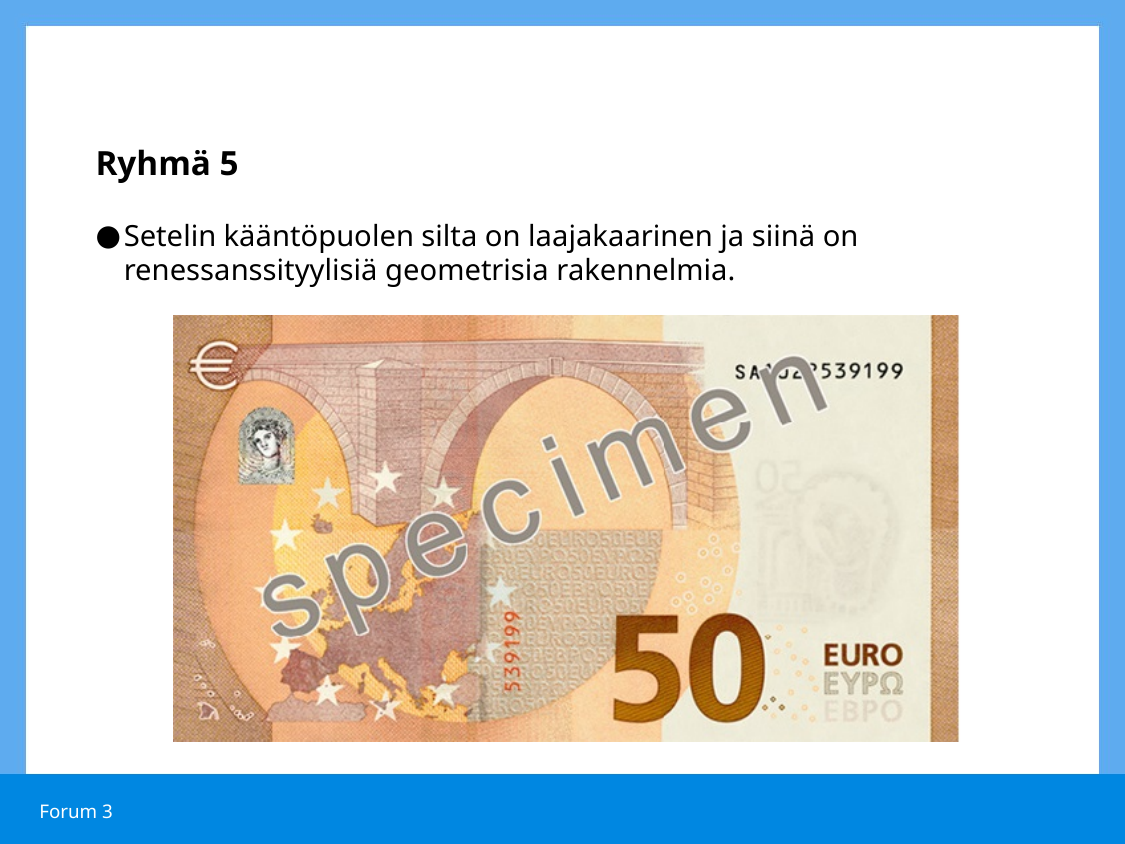

# Ryhmä 5
Setelin kääntöpuolen silta on laajakaarinen ja siinä on renessanssityylisiä geometrisia rakennelmia.